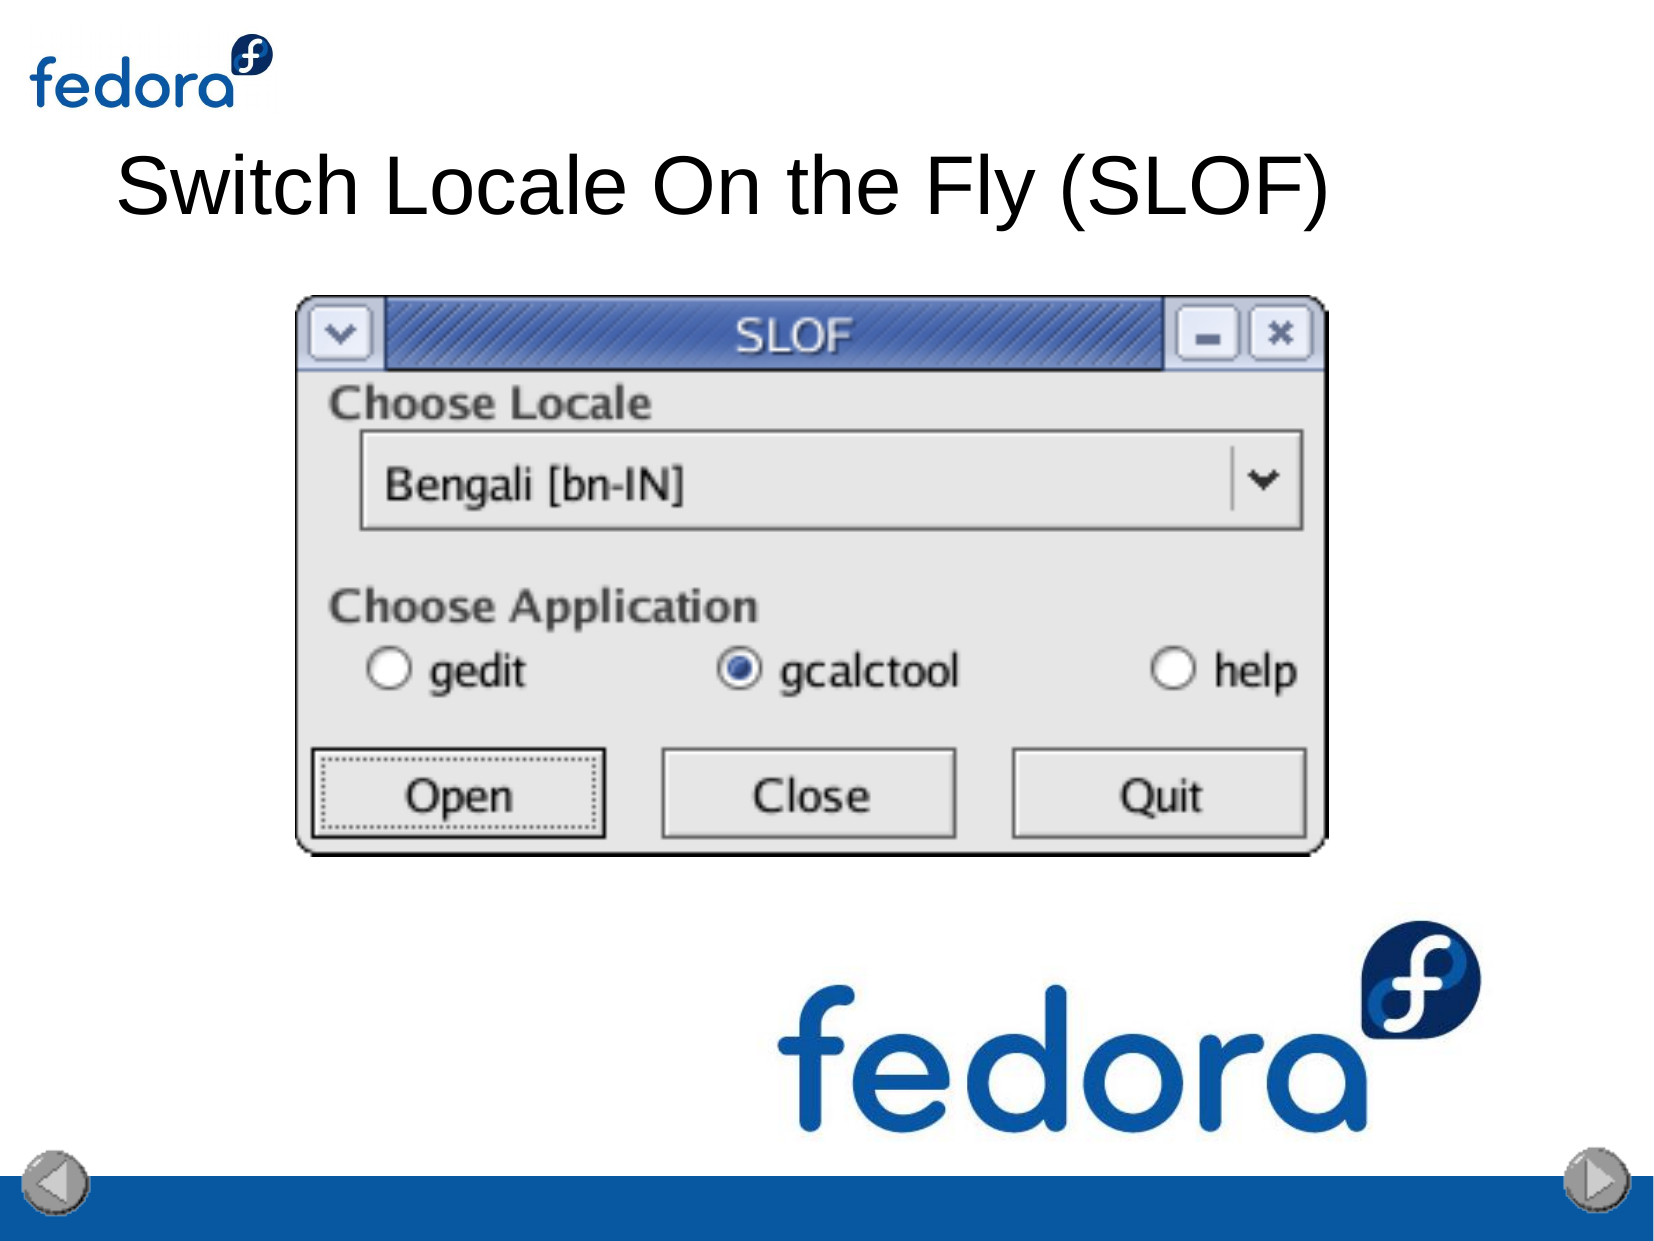

# Switch Locale On the Fly (SLOF)